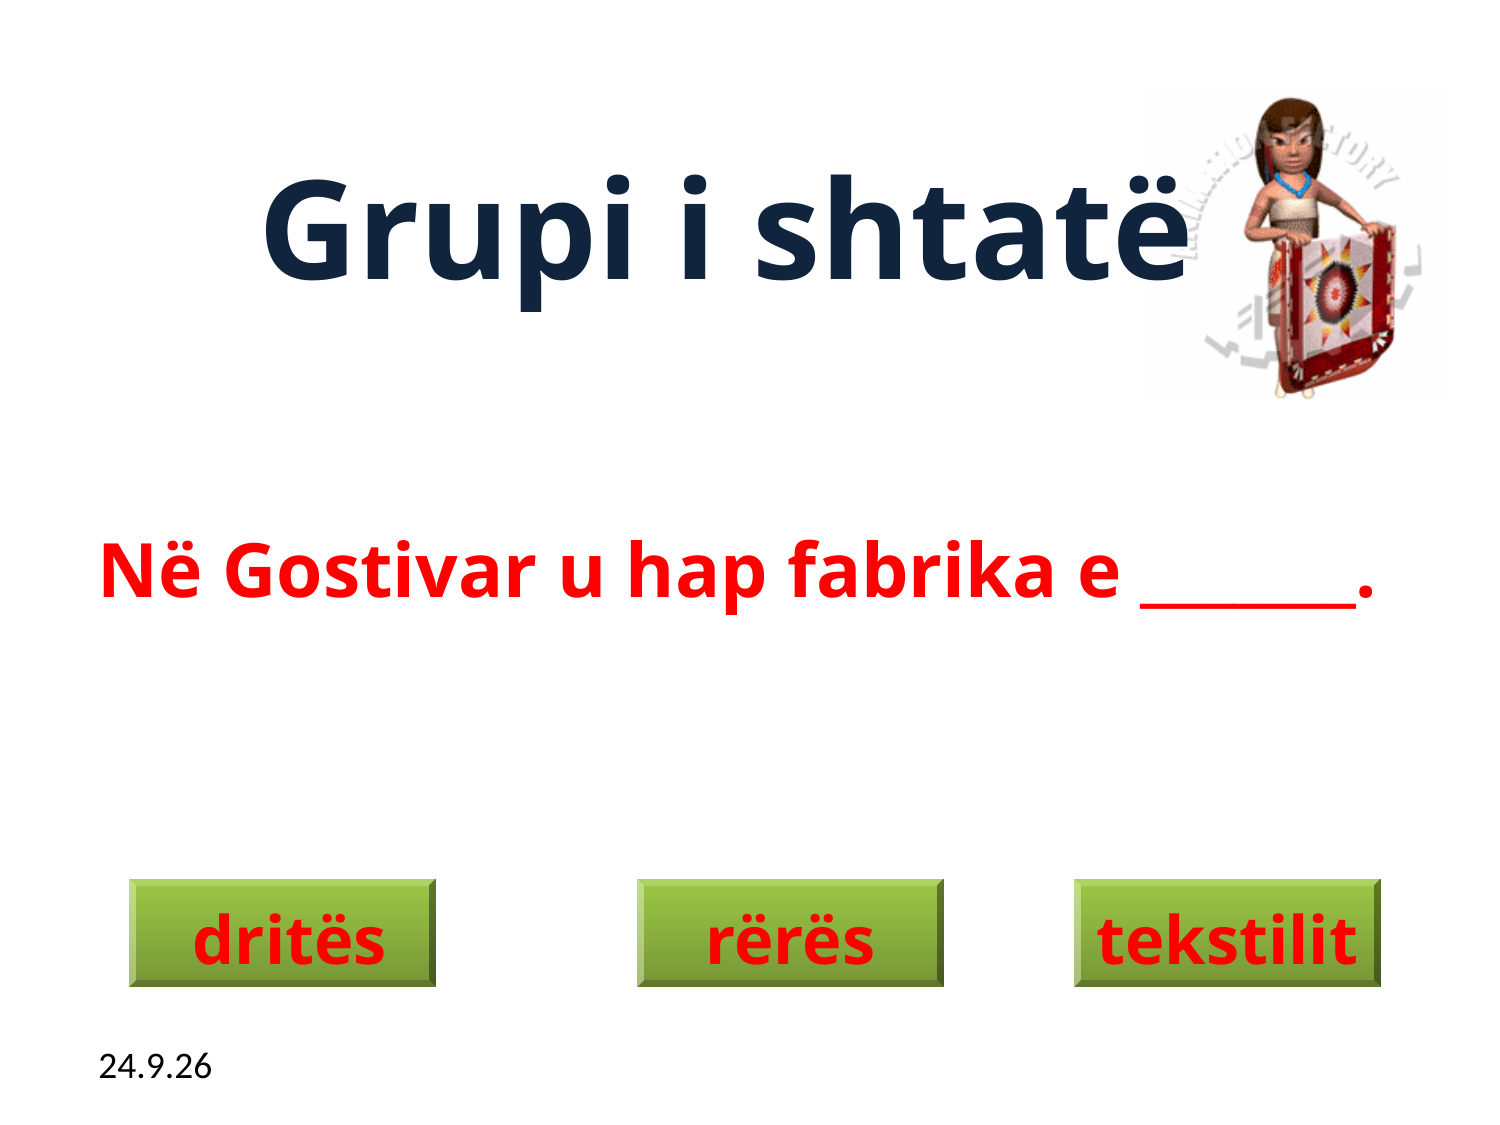

Grupi i shtatë
Në Gostivar u hap fabrika e _______.
 dritës
rërës
tekstilit